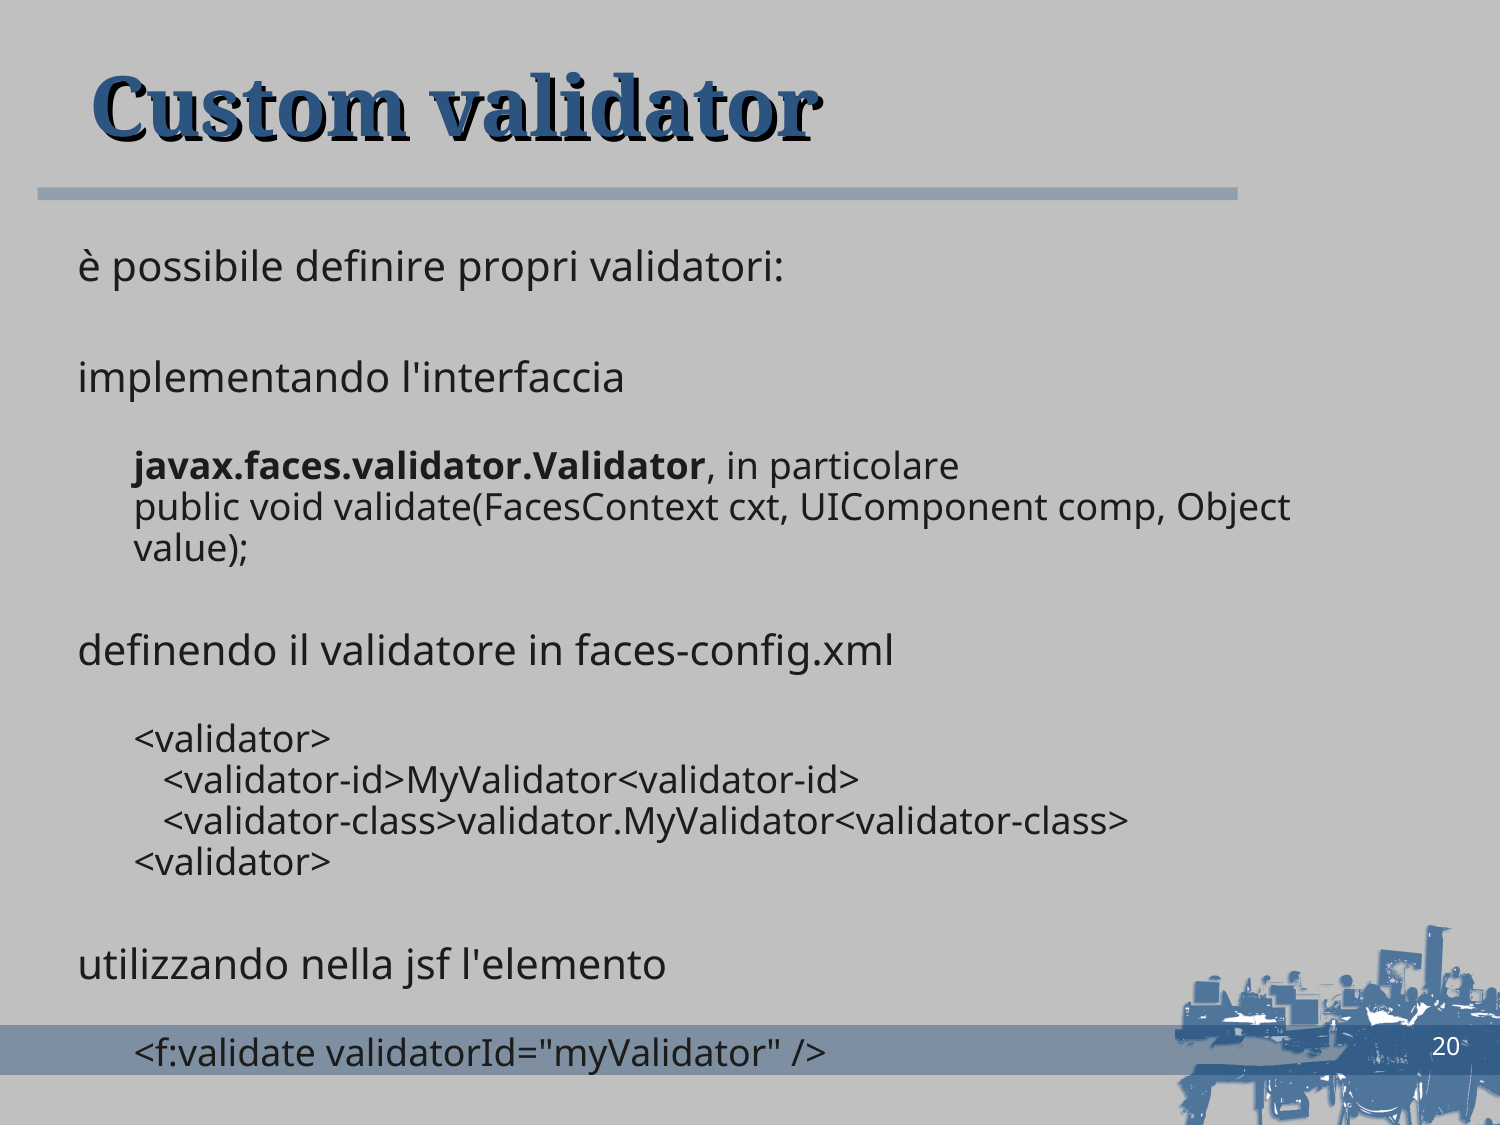

# Custom validator
è possibile definire propri validatori:
implementando l'interfaccia
javax.faces.validator.Validator, in particolare
public void validate(FacesContext cxt, UIComponent comp, Object value);
definendo il validatore in faces-config.xml
<validator>
 <validator-id>MyValidator<validator-id>
 <validator-class>validator.MyValidator<validator-class>
<validator>
utilizzando nella jsf l'elemento
<f:validate validatorId="myValidator" />